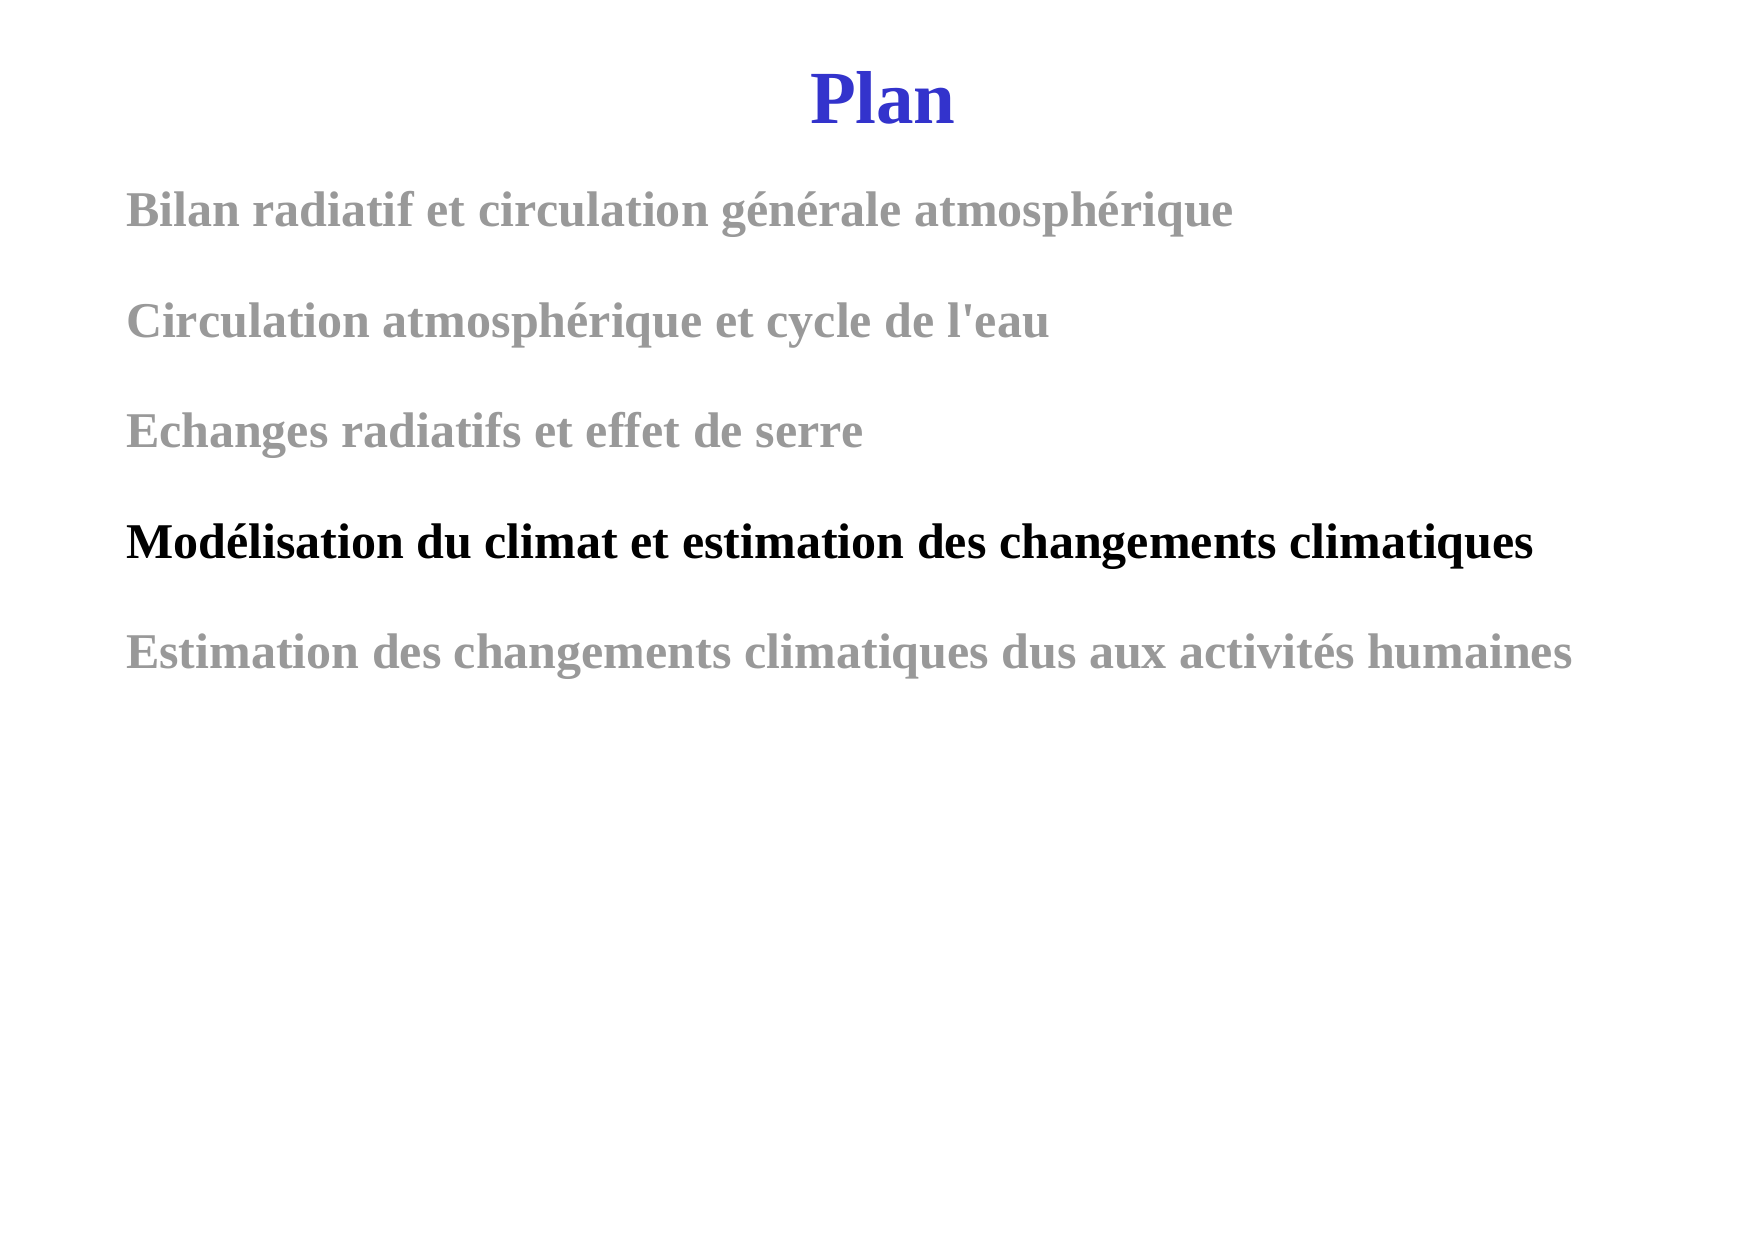

Plan
 Bilan radiatif et circulation générale atmosphérique
 Circulation atmosphérique et cycle de l'eau
 Echanges radiatifs et effet de serre
 Modélisation du climat et estimation des changements climatiques
 Estimation des changements climatiques dus aux activités humaines